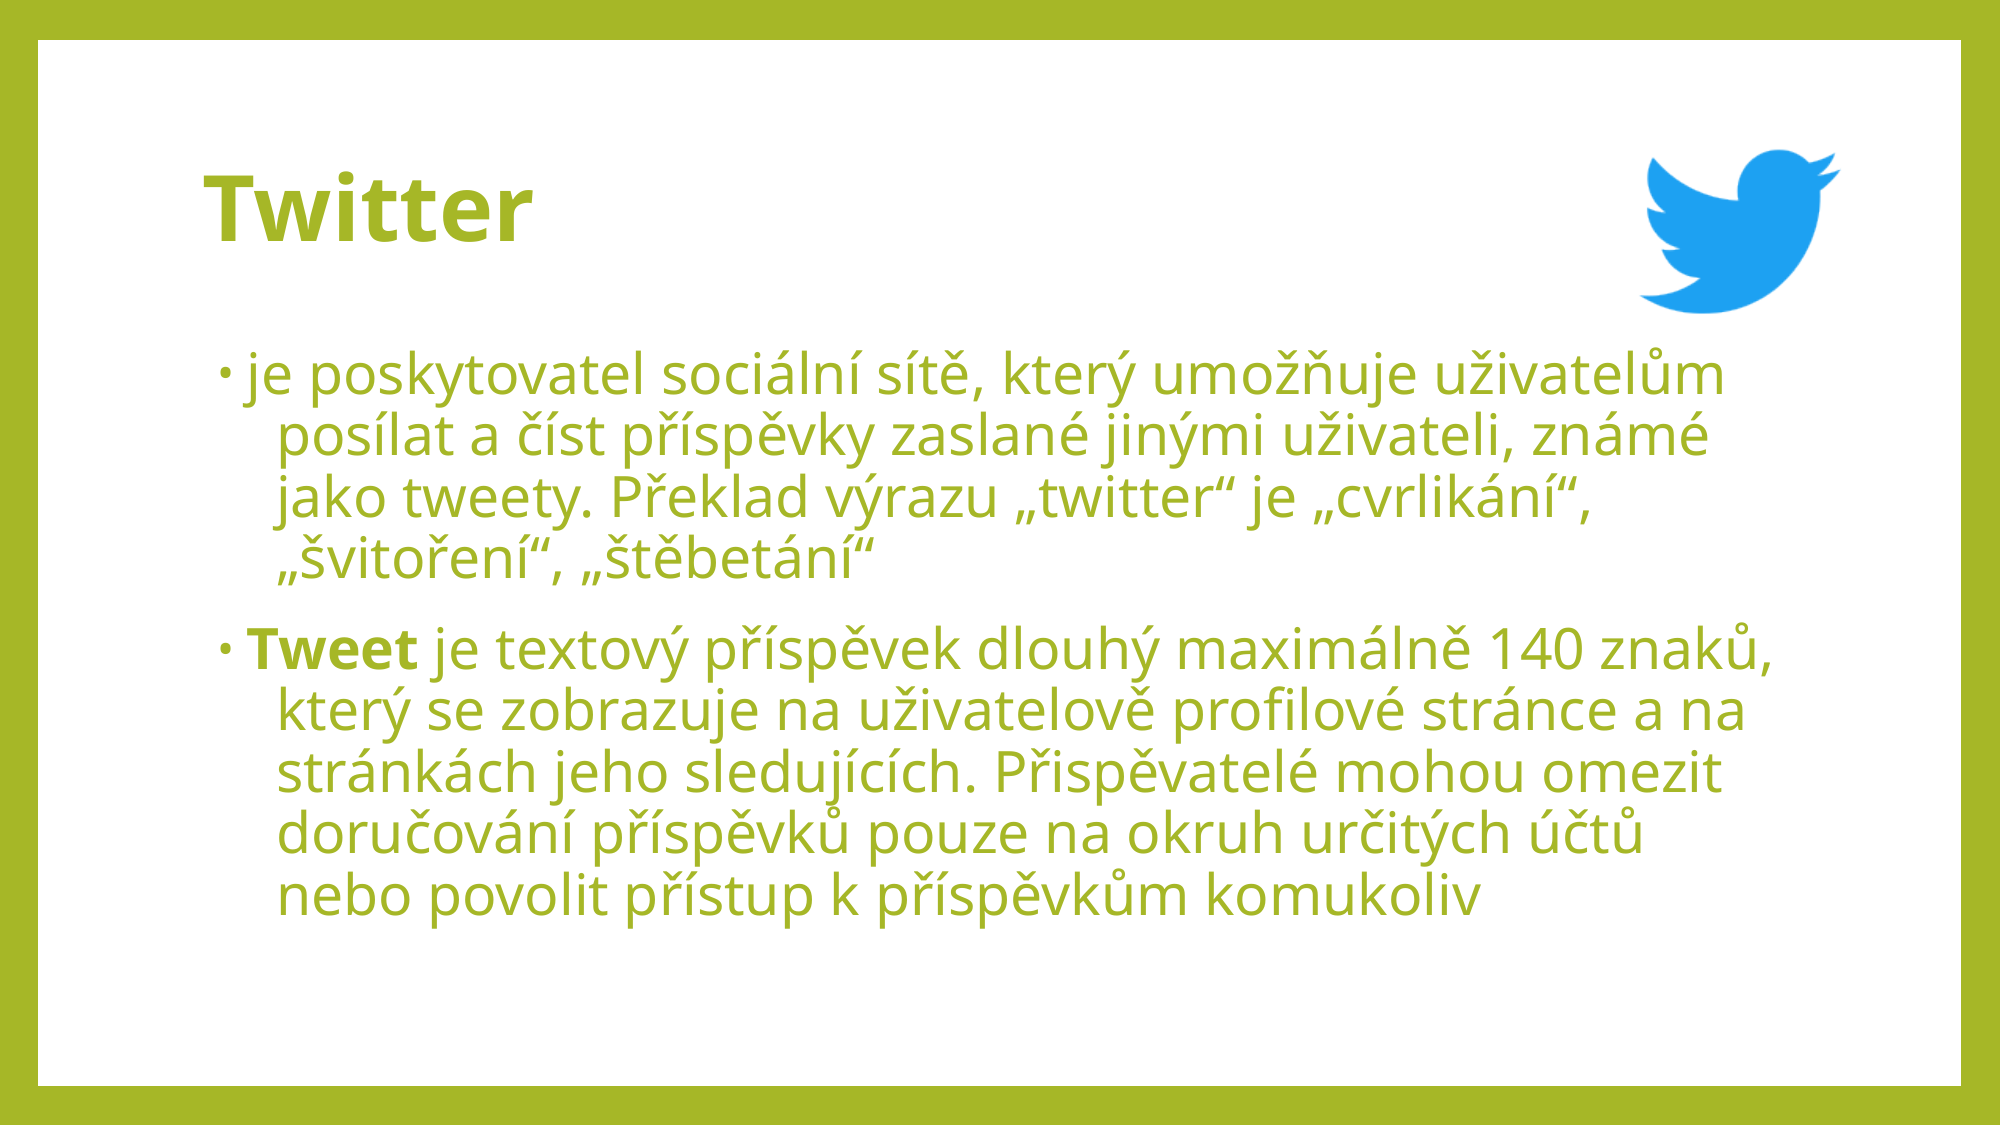

# Twitter
je poskytovatel sociální sítě, který umožňuje uživatelům posílat a číst příspěvky zaslané jinými uživateli, známé jako tweety. Překlad výrazu „twitter“ je „cvrlikání“, „švitoření“, „štěbetání“
Tweet je textový příspěvek dlouhý maximálně 140 znaků, který se zobrazuje na uživatelově profilové stránce a na stránkách jeho sledujících. Přispěvatelé mohou omezit doručování příspěvků pouze na okruh určitých účtů nebo povolit přístup k příspěvkům komukoliv